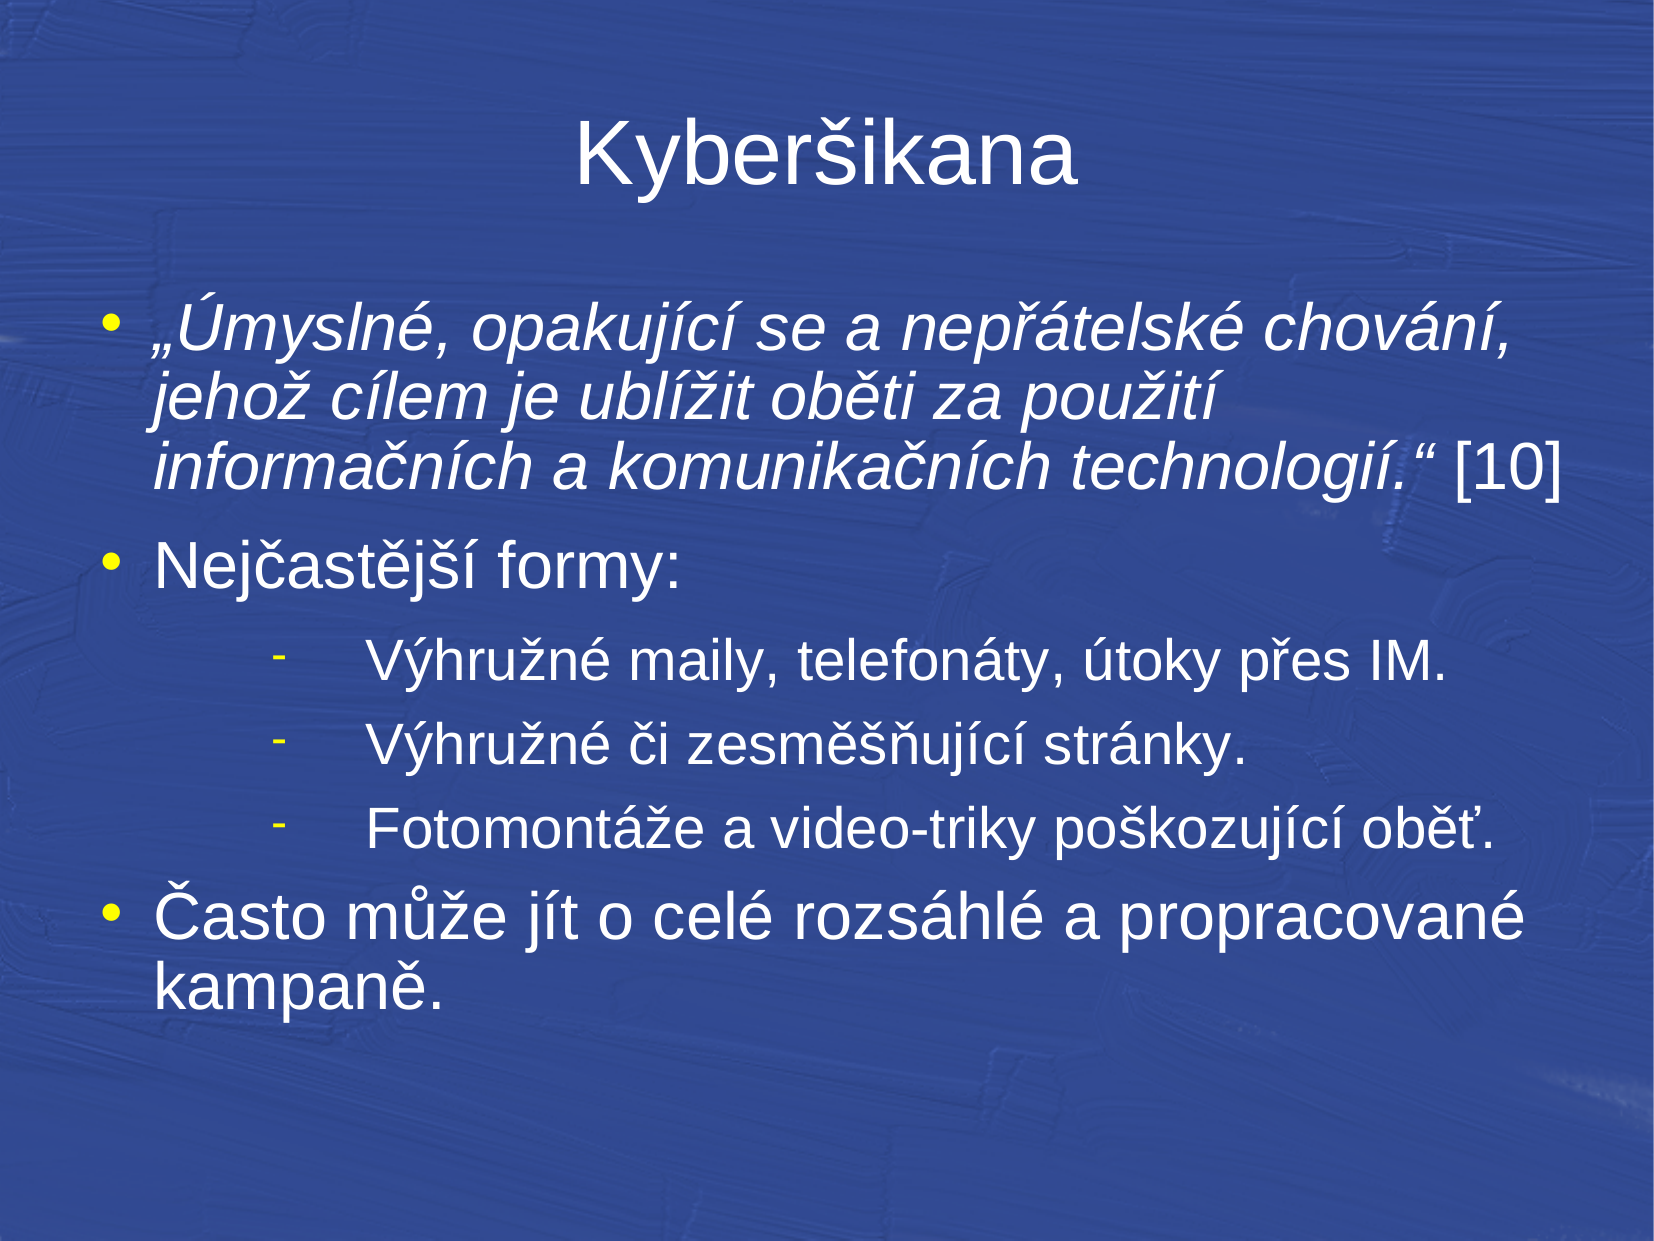

# Kyberšikana
„Úmyslné, opakující se a nepřátelské chování, jehož cílem je ublížit oběti za použití informačních a komunikačních technologií.“ [10]
Nejčastější formy:
Výhružné maily, telefonáty, útoky přes IM.
Výhružné či zesměšňující stránky.
Fotomontáže a video-triky poškozující oběť.
Často může jít o celé rozsáhlé a propracované kampaně.